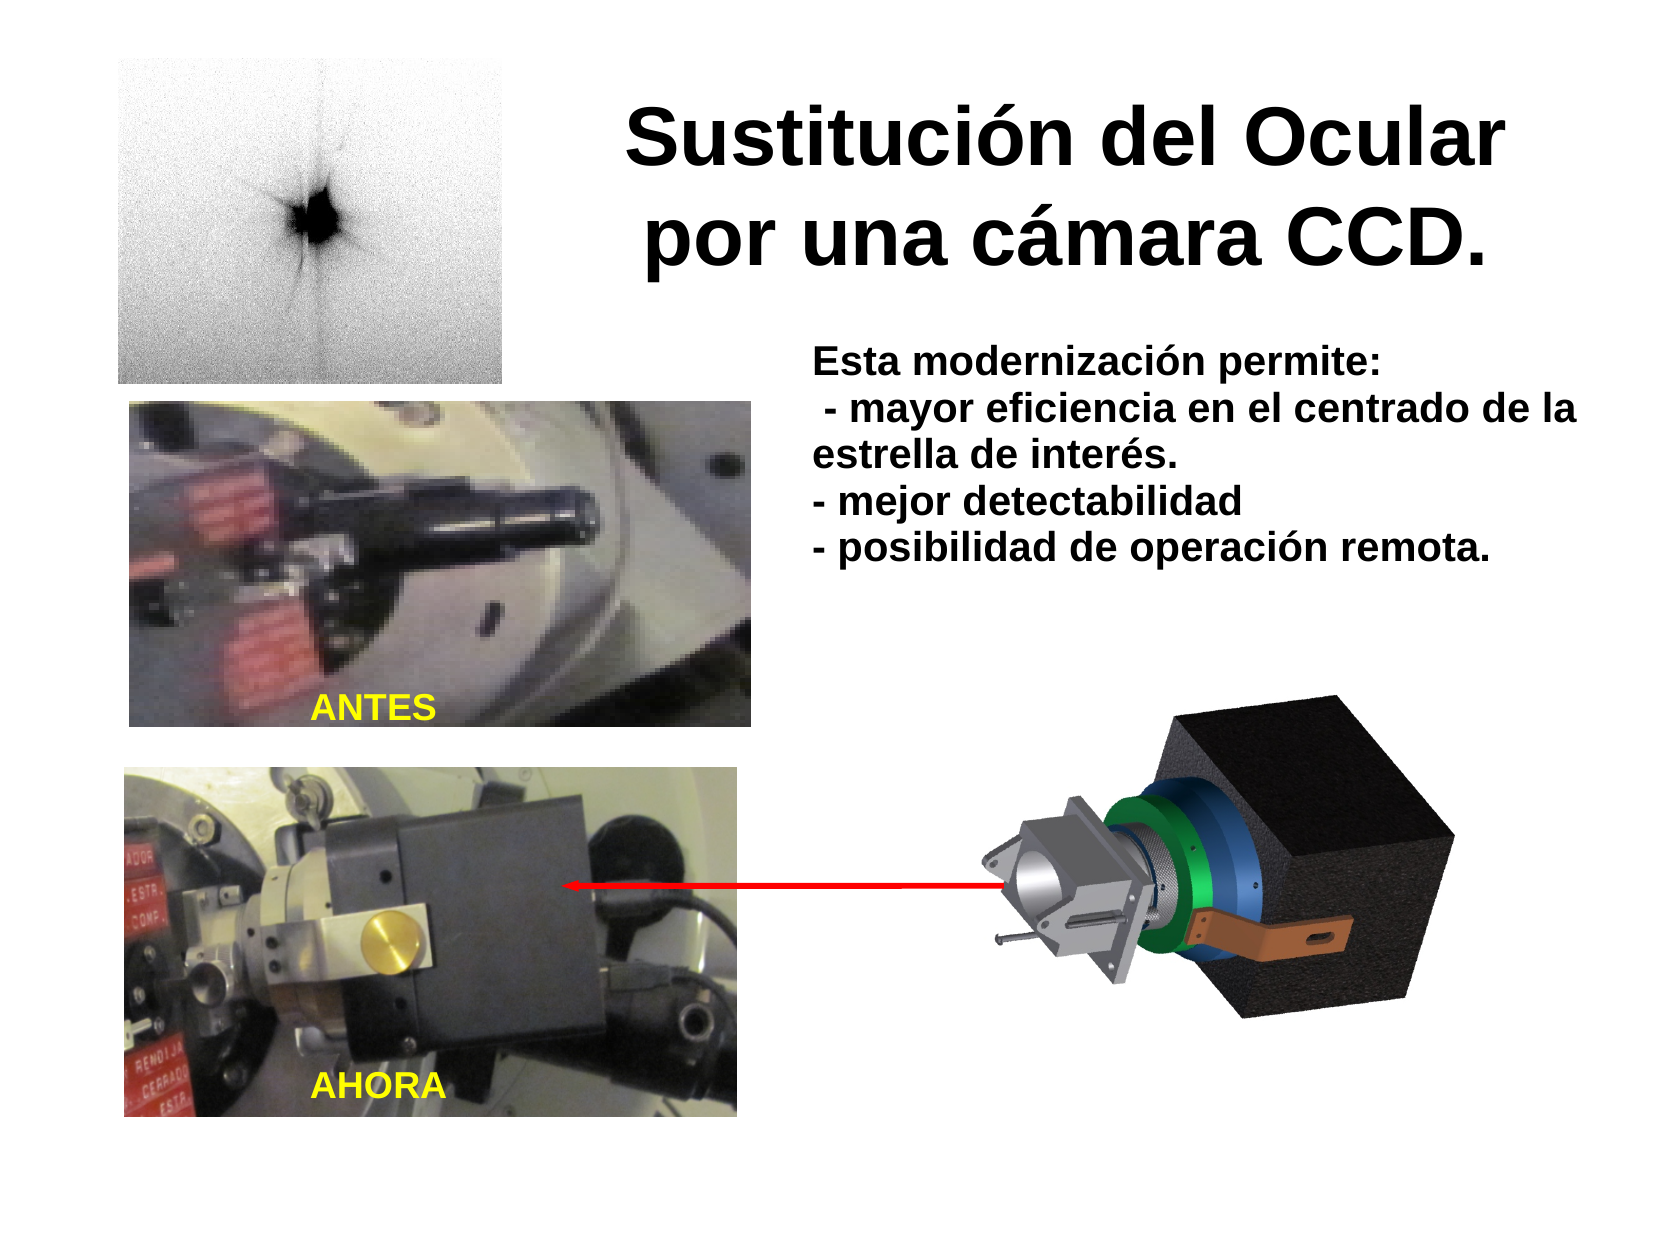

# Sustitución del Ocular por una cámara CCD.
Esta modernización permite:
 - mayor eficiencia en el centrado de la estrella de interés.
- mejor detectabilidad
- posibilidad de operación remota.
ANTES
AHORA